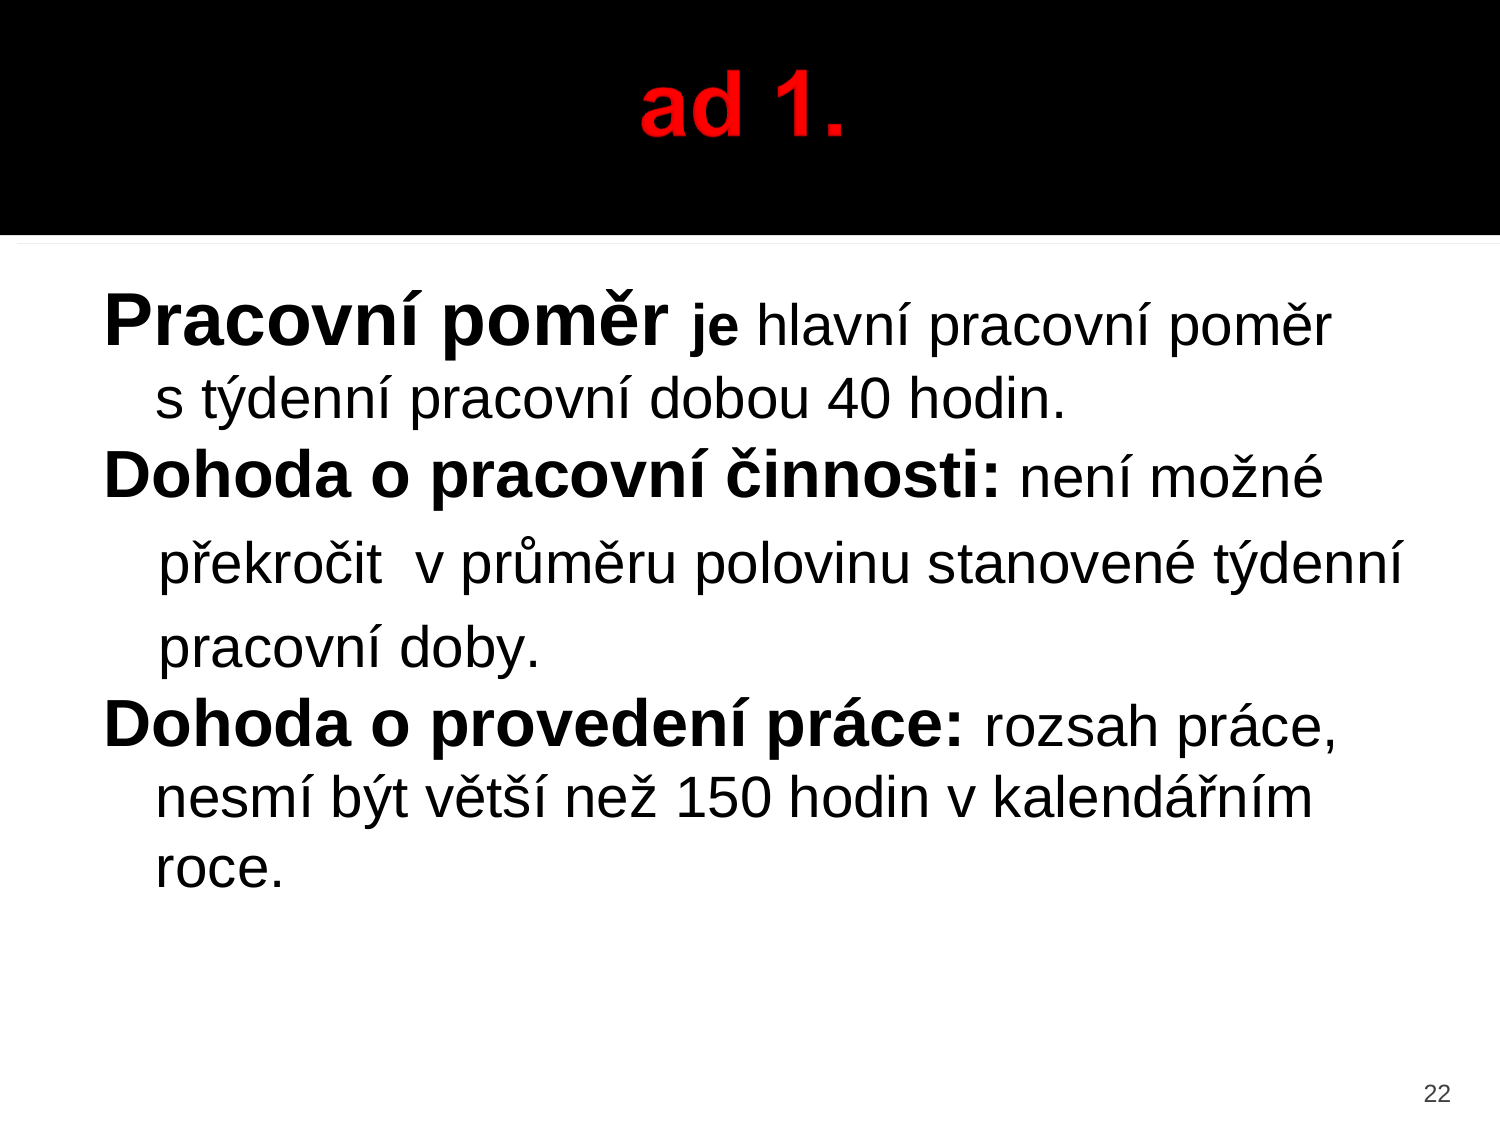

# Pracovní poměr je hlavní pracovní poměr s týdenní pracovní dobou 40 hodin.
Dohoda o pracovní činnosti: není možné
překročit v průměru polovinu stanovené týdenní
pracovní doby.
Dohoda o provedení práce: rozsah práce, nesmí být větší než 150 hodin v kalendářním roce.